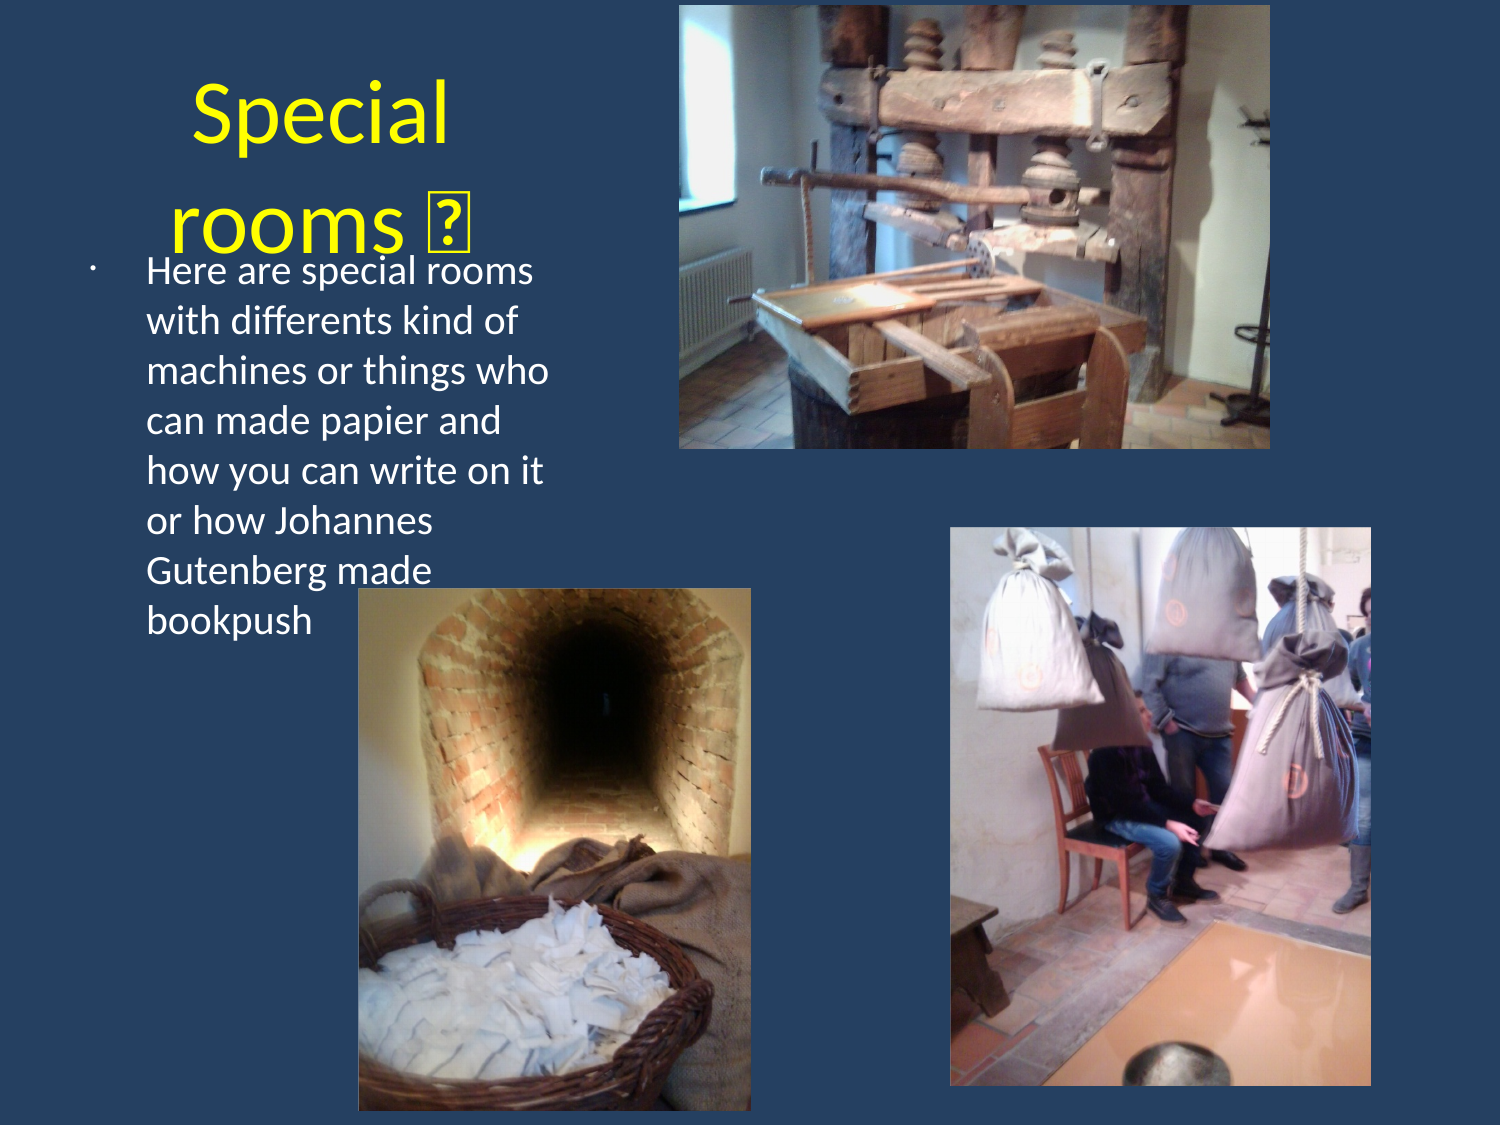

# Special rooms 
Here are special rooms with differents kind of machines or things who can made papier and how you can write on it or how Johannes Gutenberg made bookpush